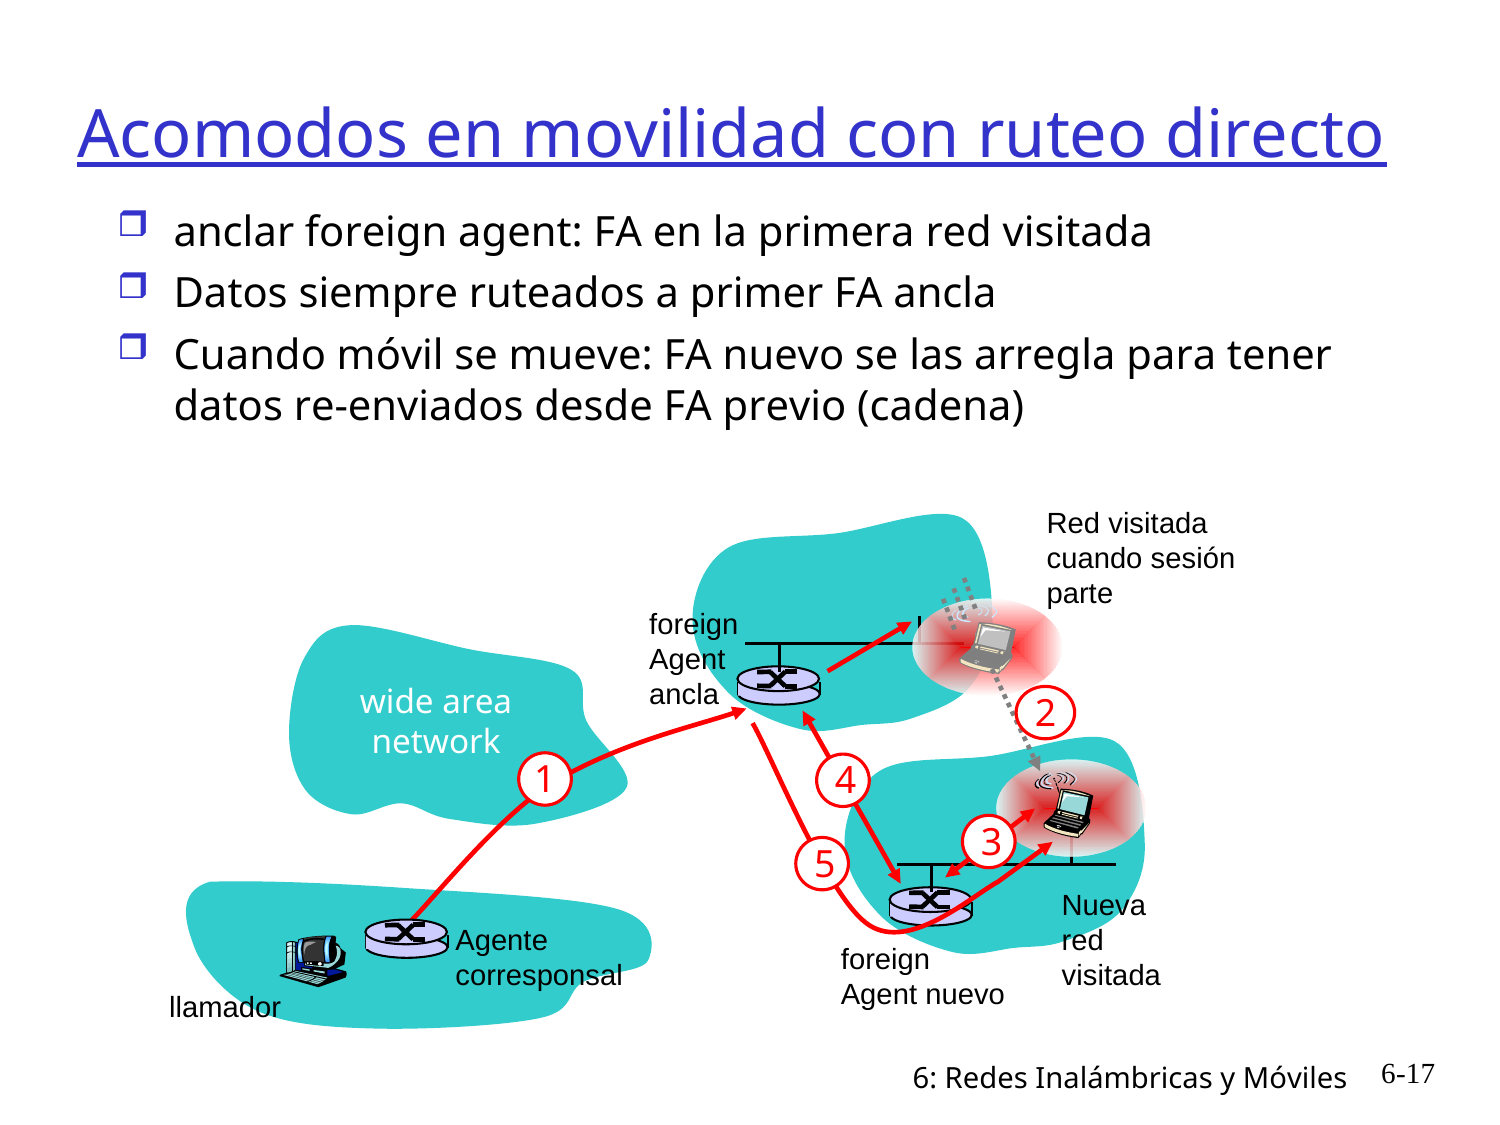

# Acomodos en movilidad con ruteo directo
anclar foreign agent: FA en la primera red visitada
Datos siempre ruteados a primer FA ancla
Cuando móvil se mueve: FA nuevo se las arregla para tener datos re-enviados desde FA previo (cadena)
Red visitada cuando sesión parte
foreign
Agent
ancla
wide area network
2
1
4
3
5
Nueva red visitada
Agente
corresponsal
foreign
Agent nuevo
llamador
17